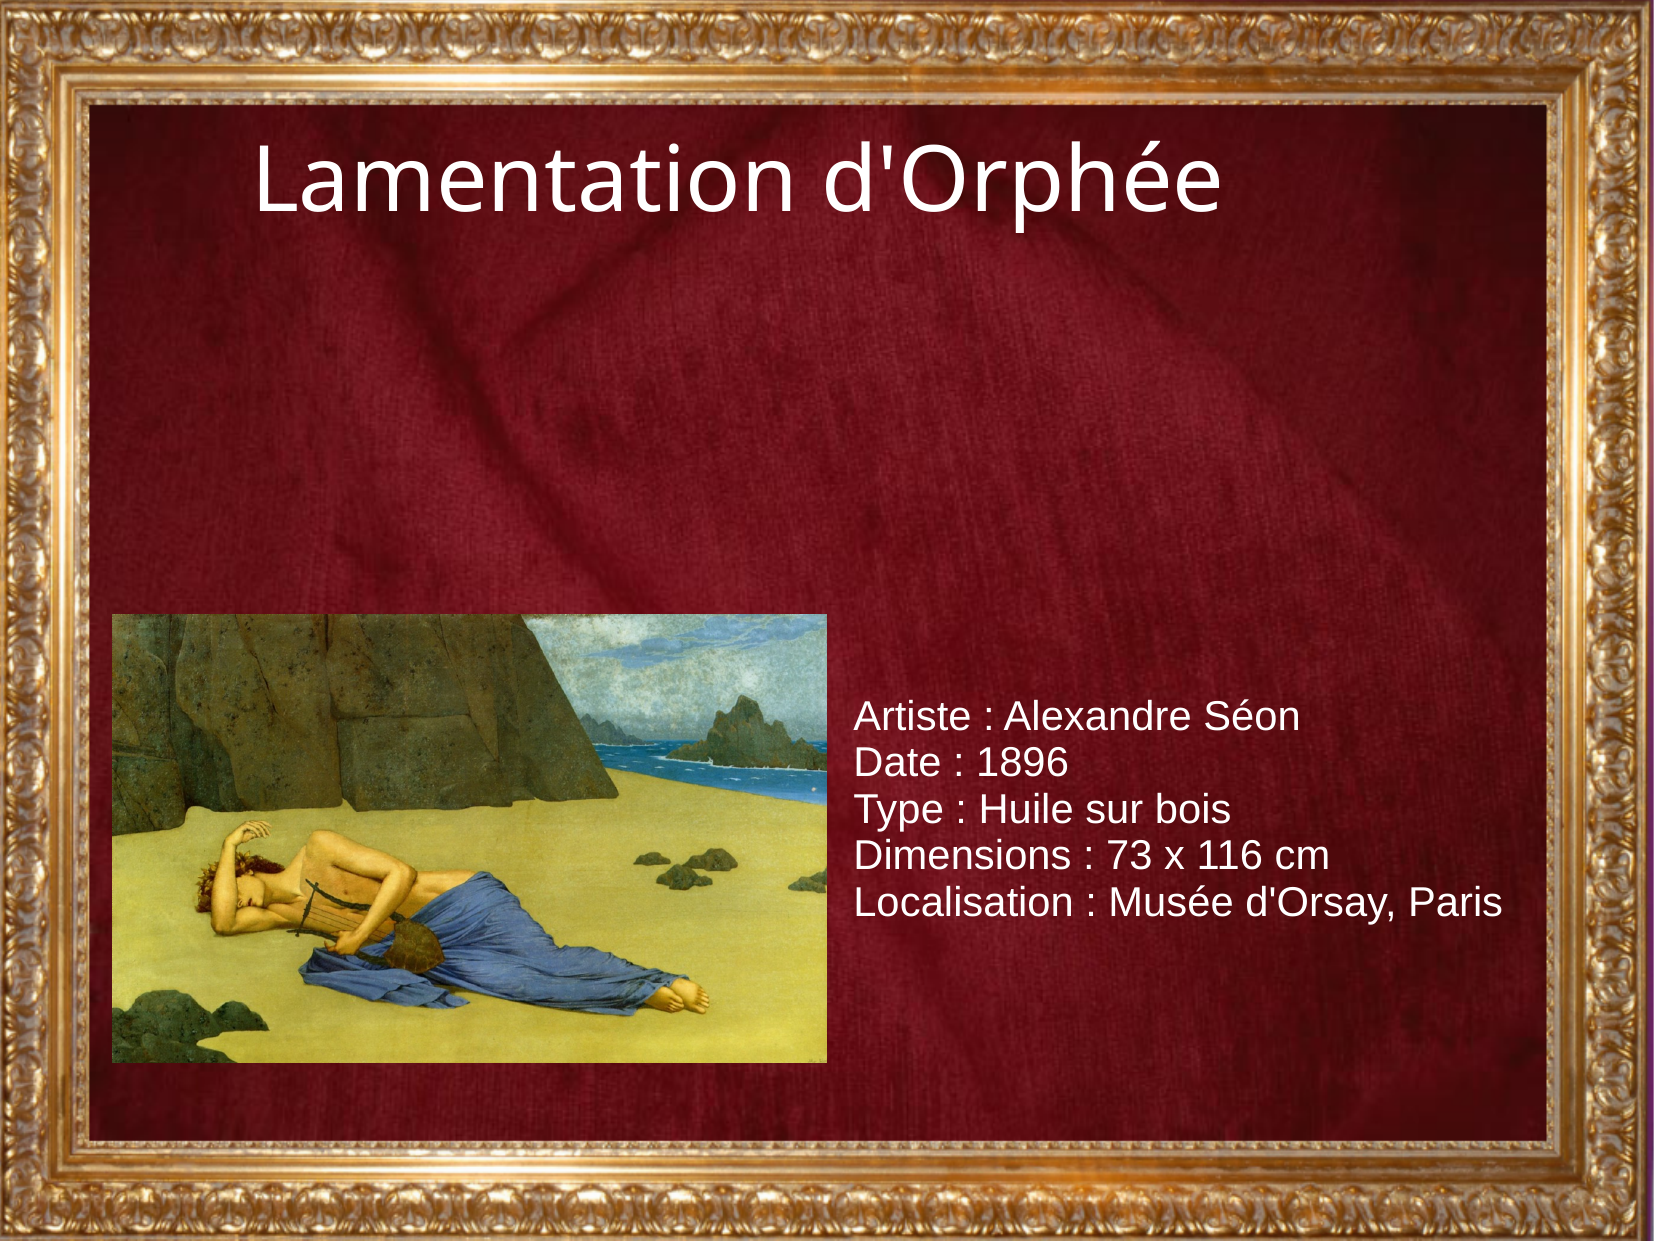

Lamentation d'Orphée
Artiste : Alexandre Séon
Date : 1896
Type : Huile sur bois
Dimensions : 73 x 116 cm
Localisation : Musée d'Orsay, Paris